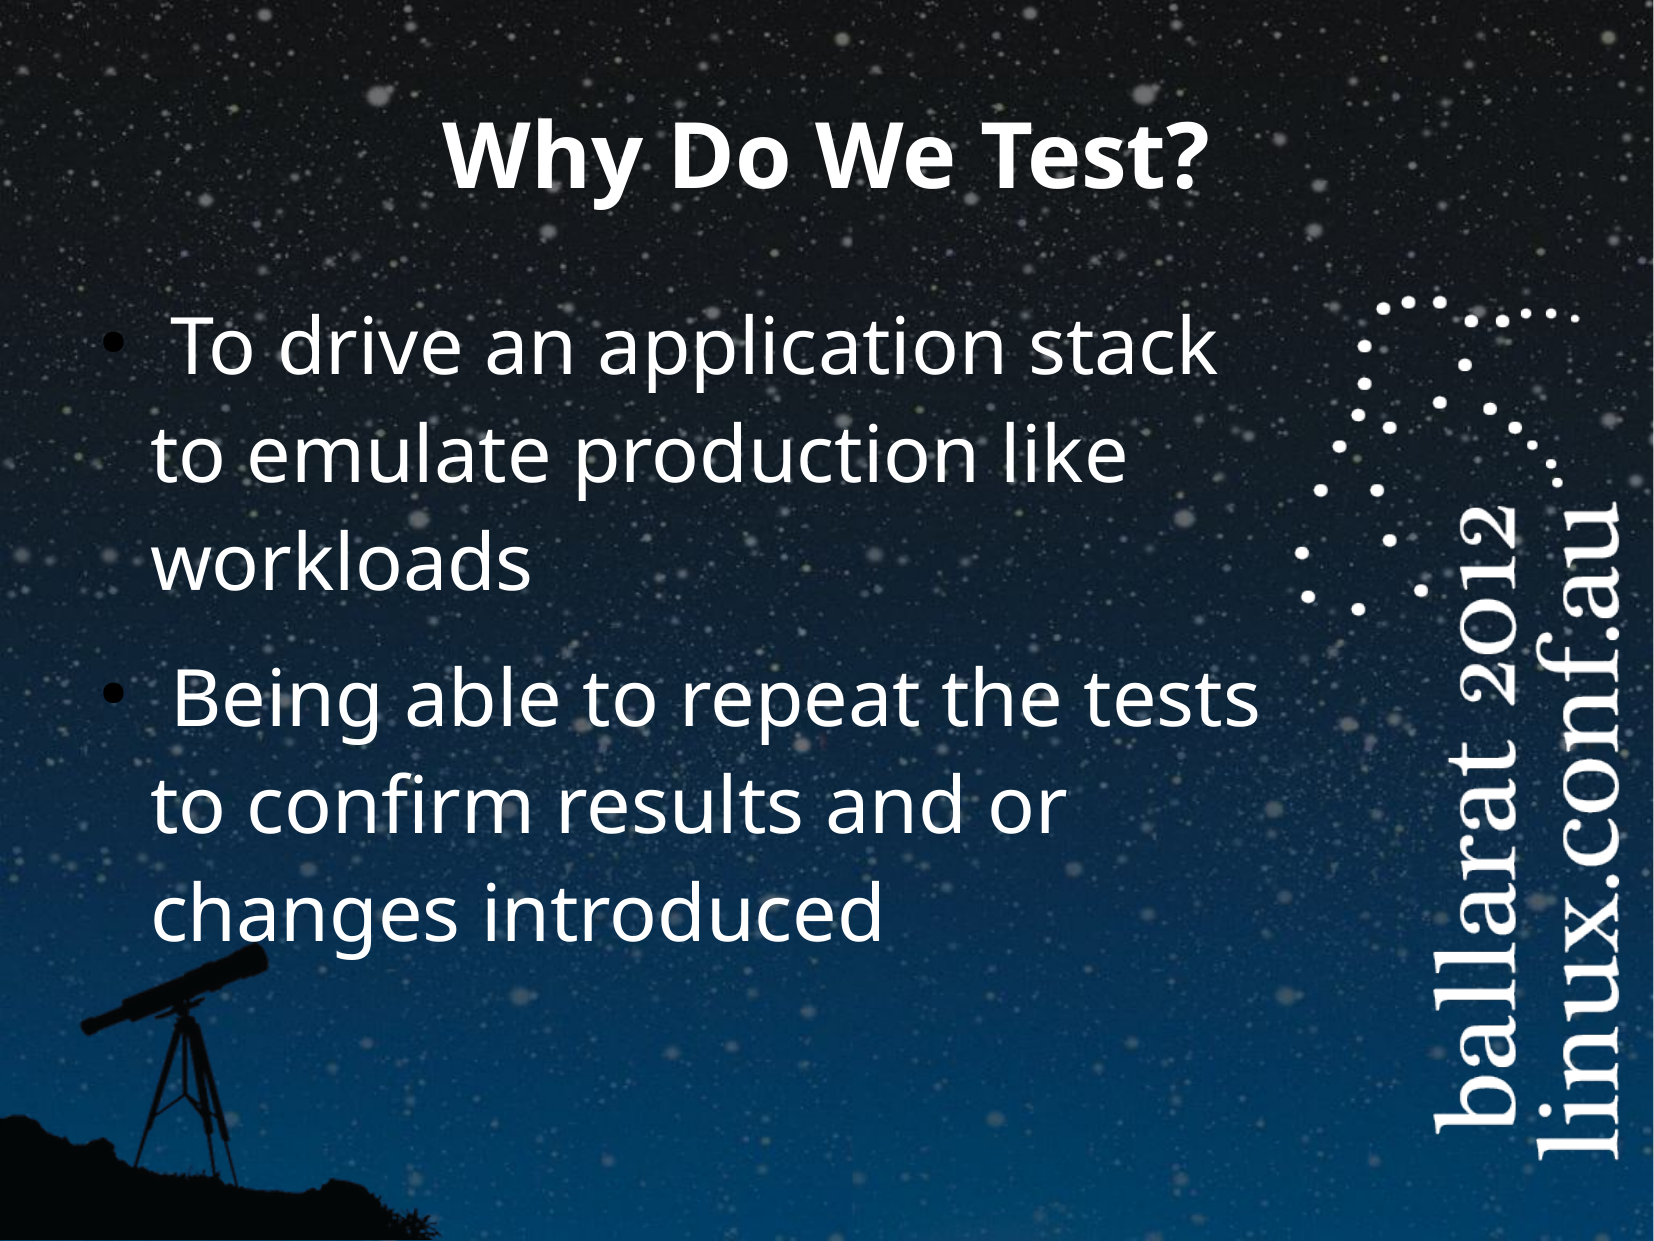

# Why Do We Test?
 To drive an application stack to emulate production like workloads
 Being able to repeat the tests to confirm results and or changes introduced